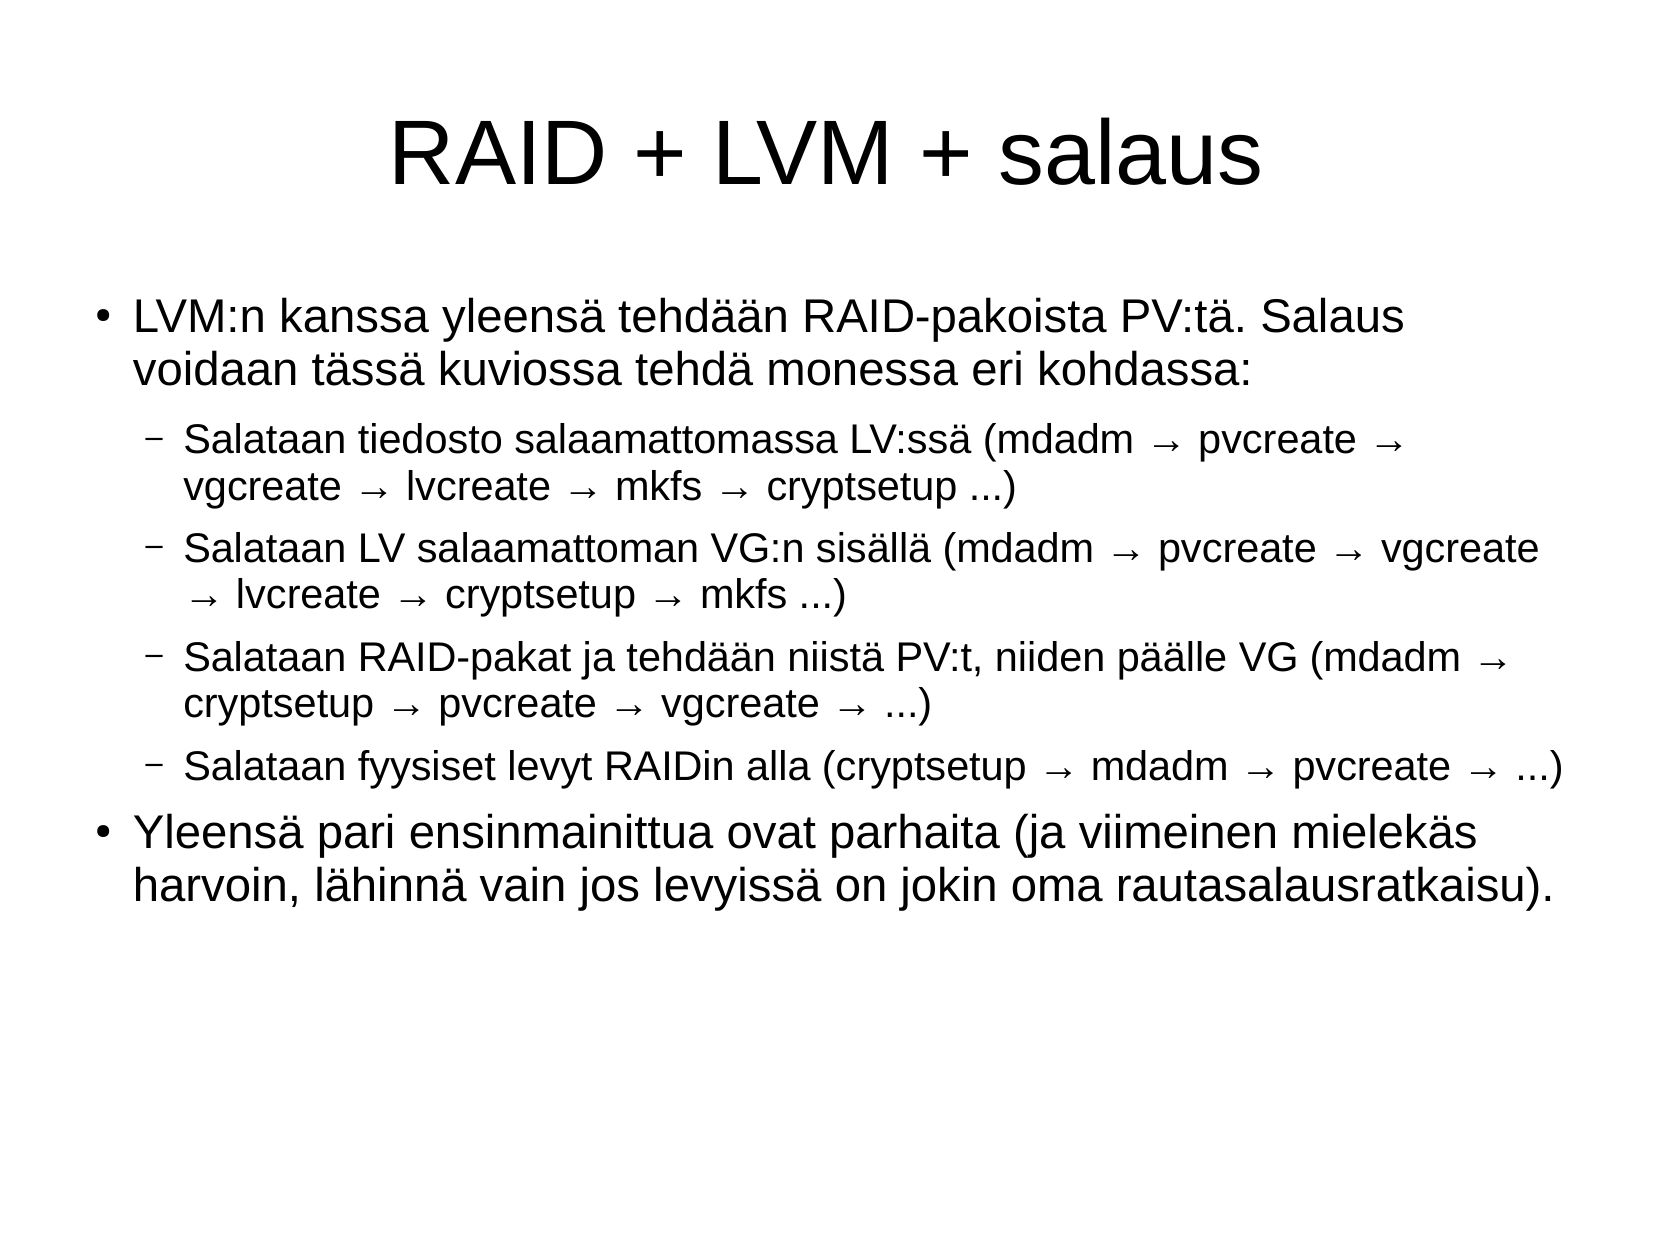

# RAID + LVM + salaus
LVM:n kanssa yleensä tehdään RAID-pakoista PV:tä. Salaus voidaan tässä kuviossa tehdä monessa eri kohdassa:
Salataan tiedosto salaamattomassa LV:ssä (mdadm → pvcreate → vgcreate → lvcreate → mkfs → cryptsetup ...)
Salataan LV salaamattoman VG:n sisällä (mdadm → pvcreate → vgcreate → lvcreate → cryptsetup → mkfs ...)
Salataan RAID-pakat ja tehdään niistä PV:t, niiden päälle VG (mdadm → cryptsetup → pvcreate → vgcreate → ...)
Salataan fyysiset levyt RAIDin alla (cryptsetup → mdadm → pvcreate → ...)
Yleensä pari ensinmainittua ovat parhaita (ja viimeinen mielekäs harvoin, lähinnä vain jos levyissä on jokin oma rautasalausratkaisu).